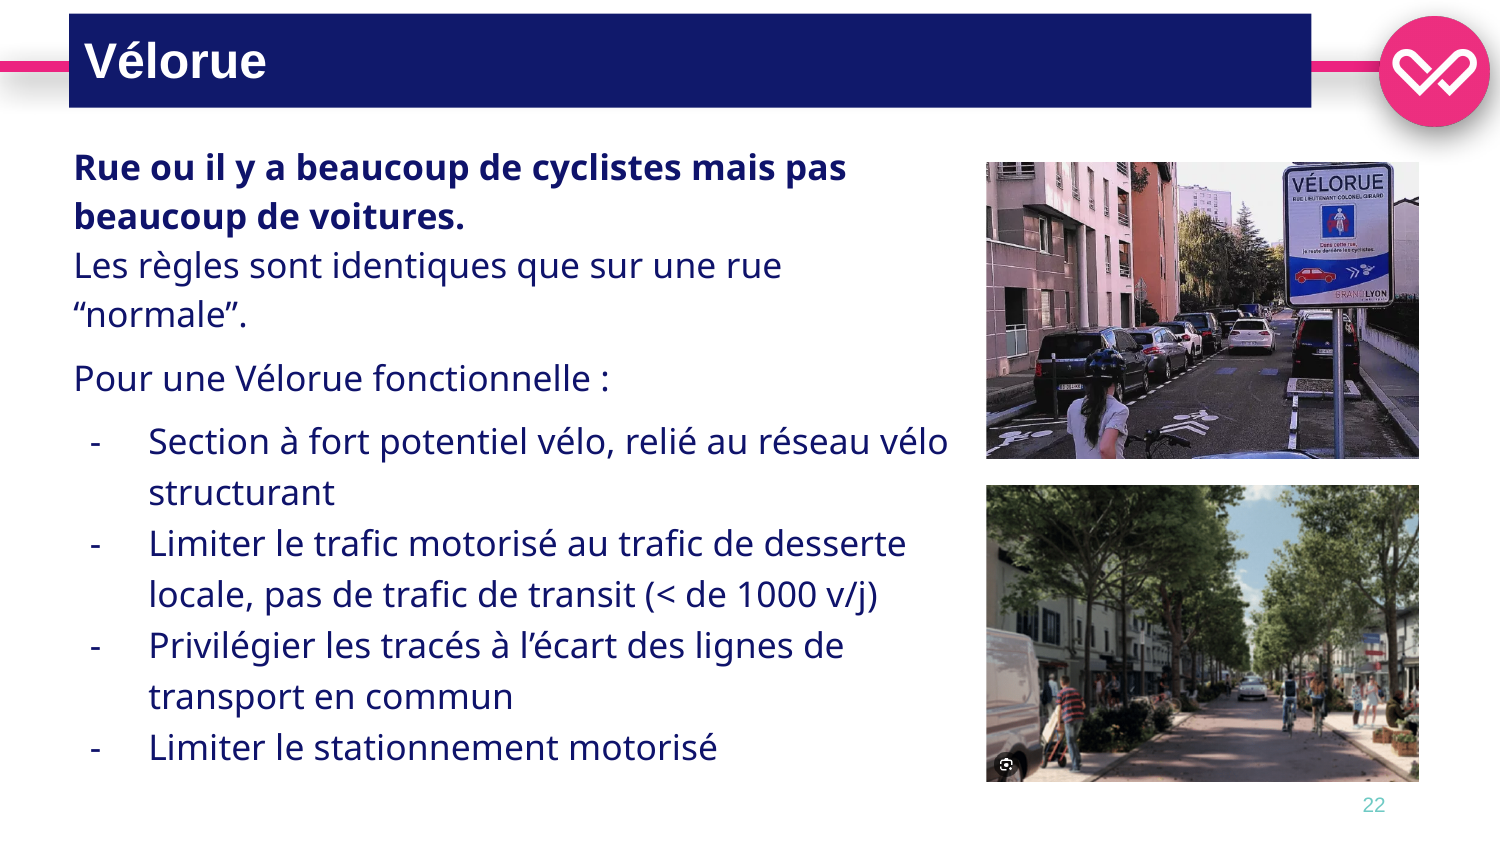

# Vélorue
Rue ou il y a beaucoup de cyclistes mais pas beaucoup de voitures.
Les règles sont identiques que sur une rue “normale”.
Pour une Vélorue fonctionnelle :
Section à fort potentiel vélo, relié au réseau vélo structurant
Limiter le trafic motorisé au trafic de desserte locale, pas de trafic de transit (< de 1000 v/j)
Privilégier les tracés à l’écart des lignes de transport en commun
Limiter le stationnement motorisé